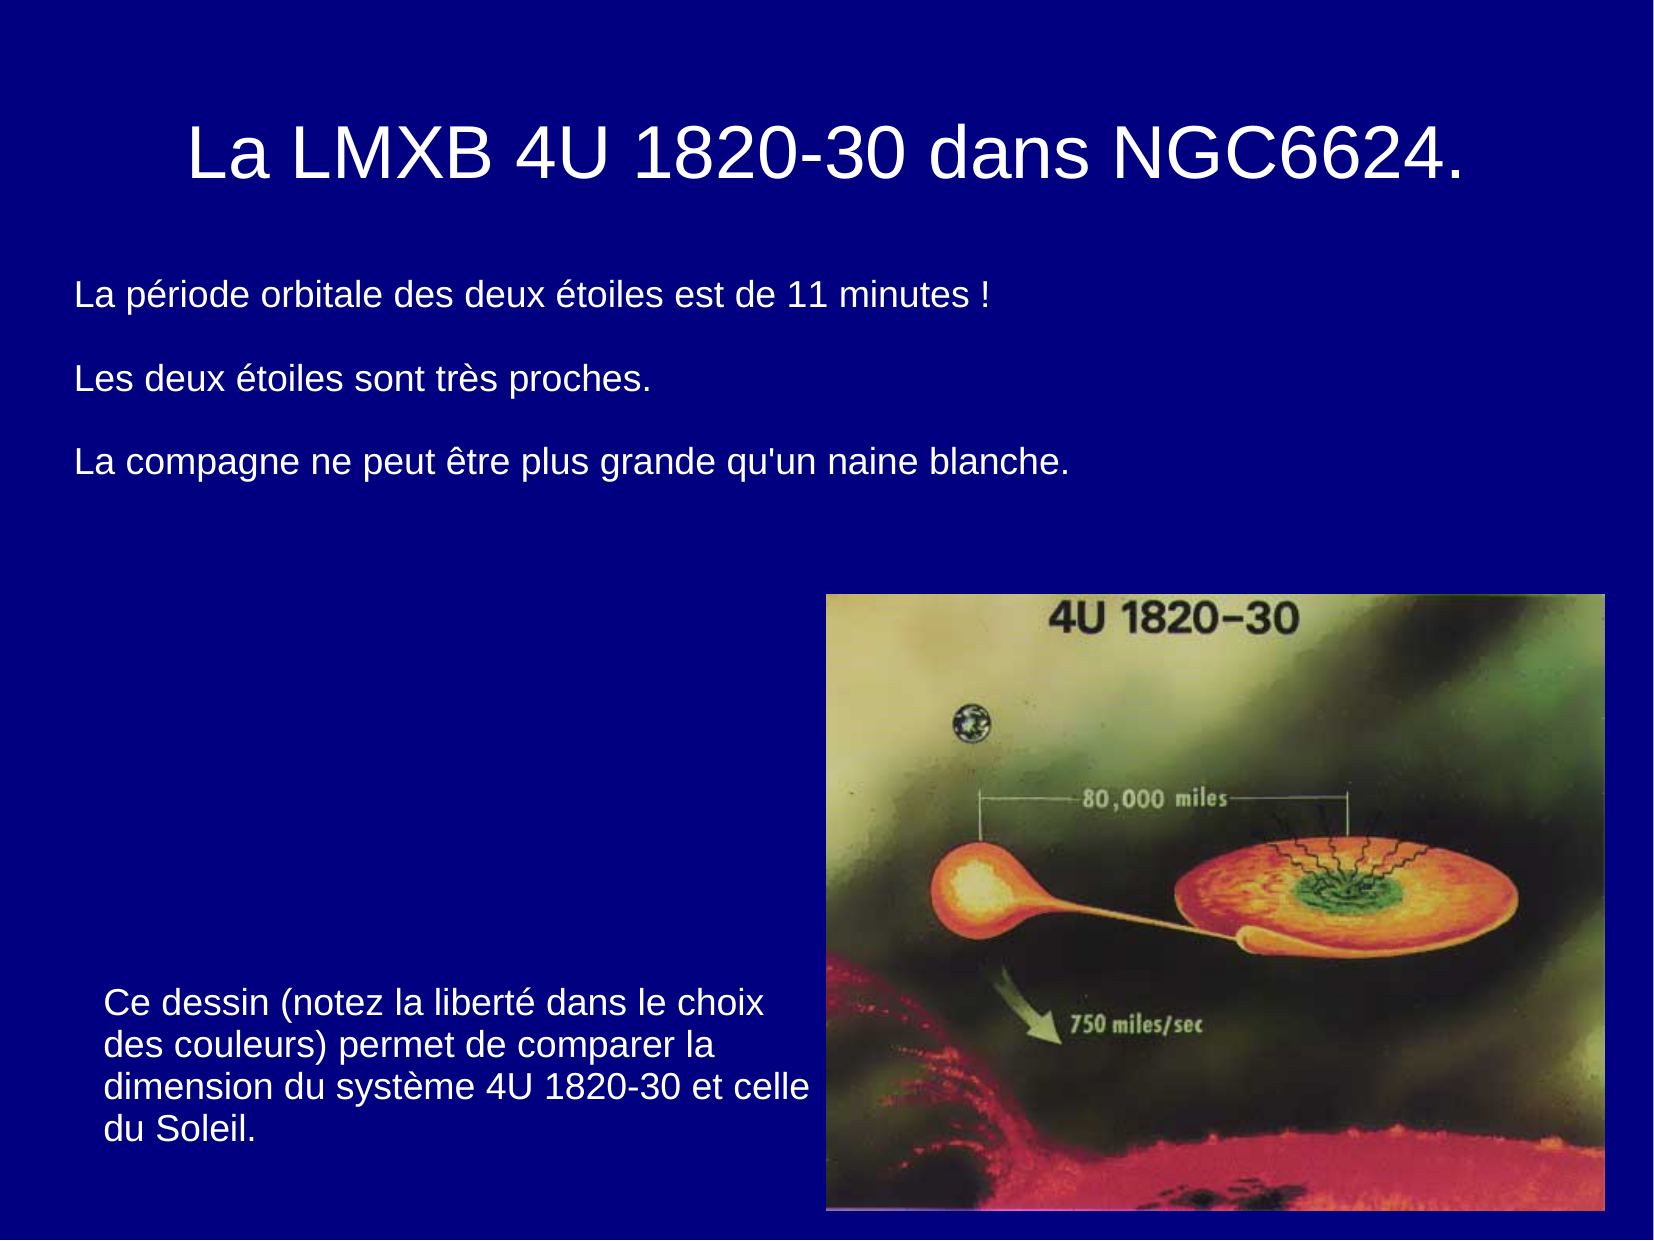

# La LMXB 4U 1820-30 dans NGC6624.
La période orbitale des deux étoiles est de 11 minutes !
Les deux étoiles sont très proches.
La compagne ne peut être plus grande qu'un naine blanche.
Ce dessin (notez la liberté dans le choix
des couleurs) permet de comparer la
dimension du système 4U 1820-30 et celle
du Soleil.